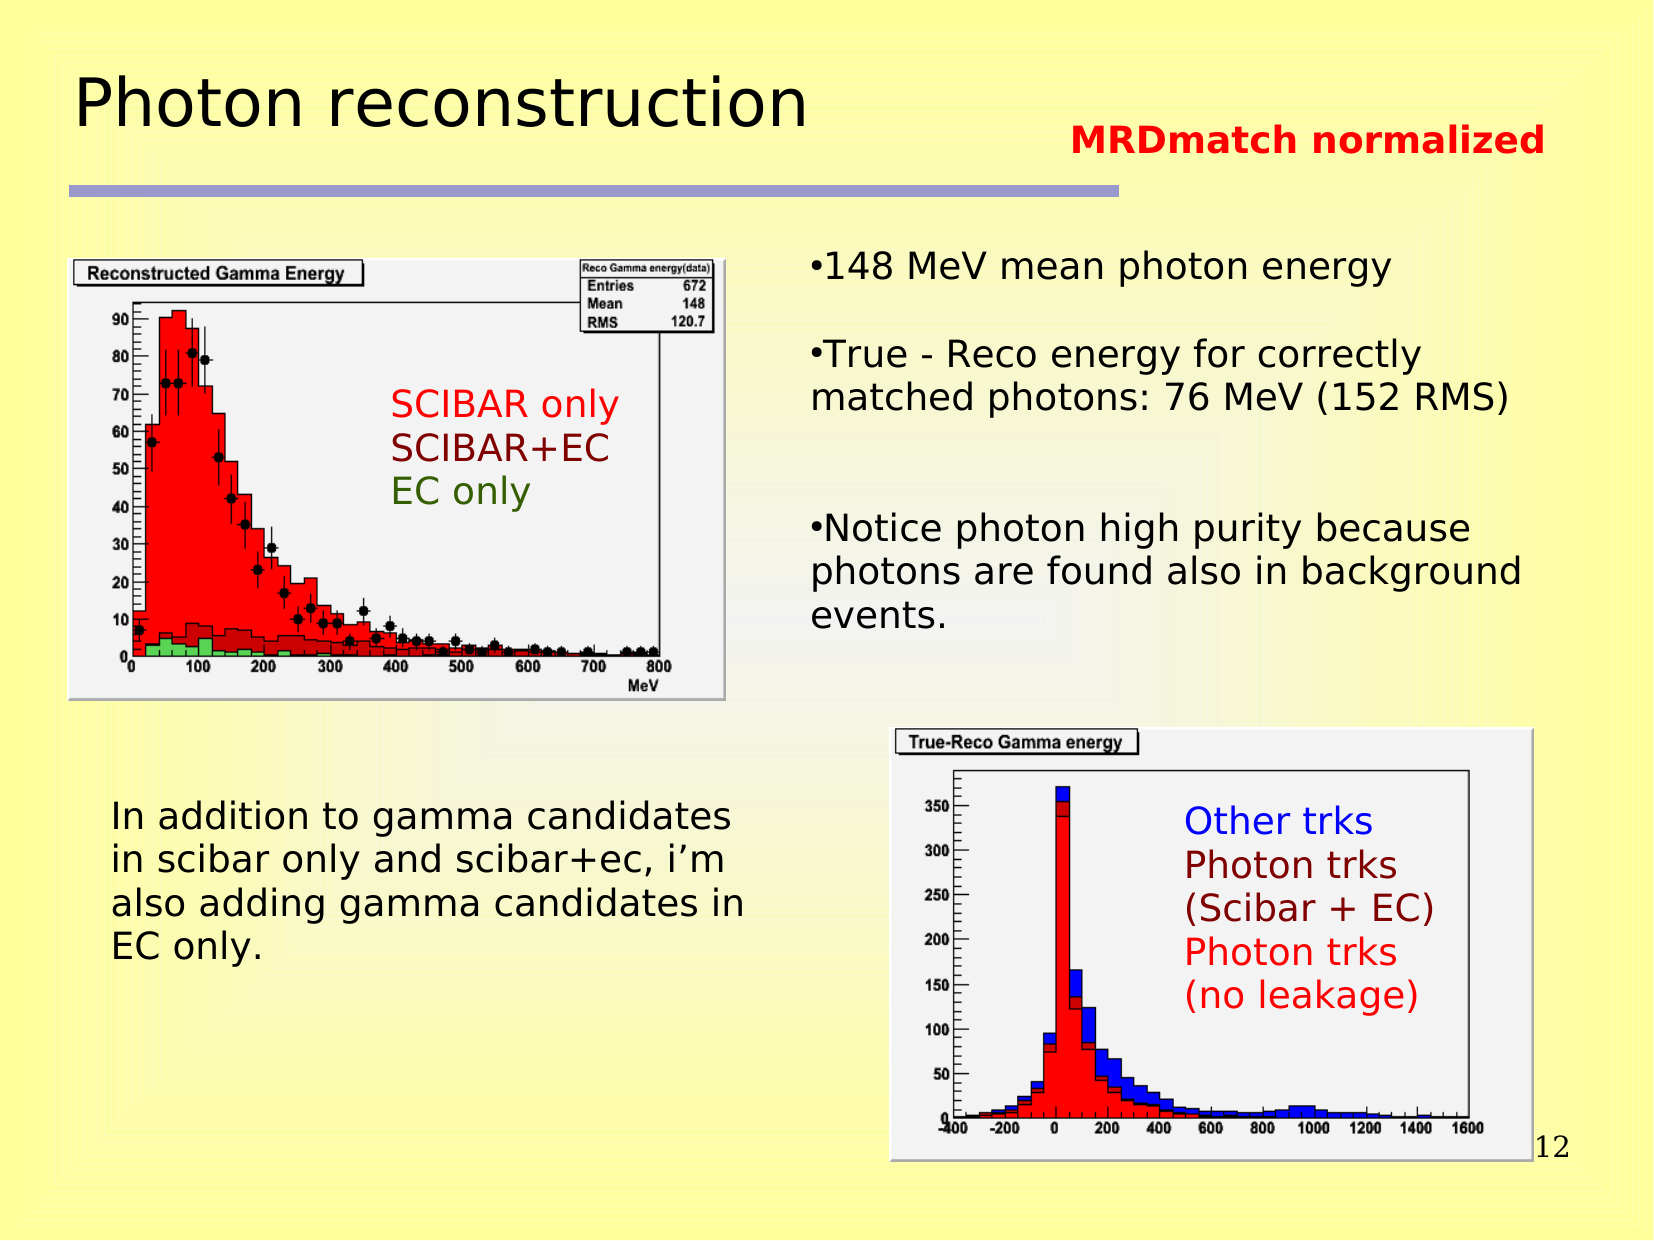

# Photon reconstruction
MRDmatch normalized
148 MeV mean photon energy
True - Reco energy for correctly matched photons: 76 MeV (152 RMS)
Notice photon high purity because photons are found also in background events.
SCIBAR only
SCIBAR+EC
EC only
In addition to gamma candidates in scibar only and scibar+ec, i’m also adding gamma candidates in EC only.
Other trks
Photon trks (Scibar + EC)
Photon trks
(no leakage)
12